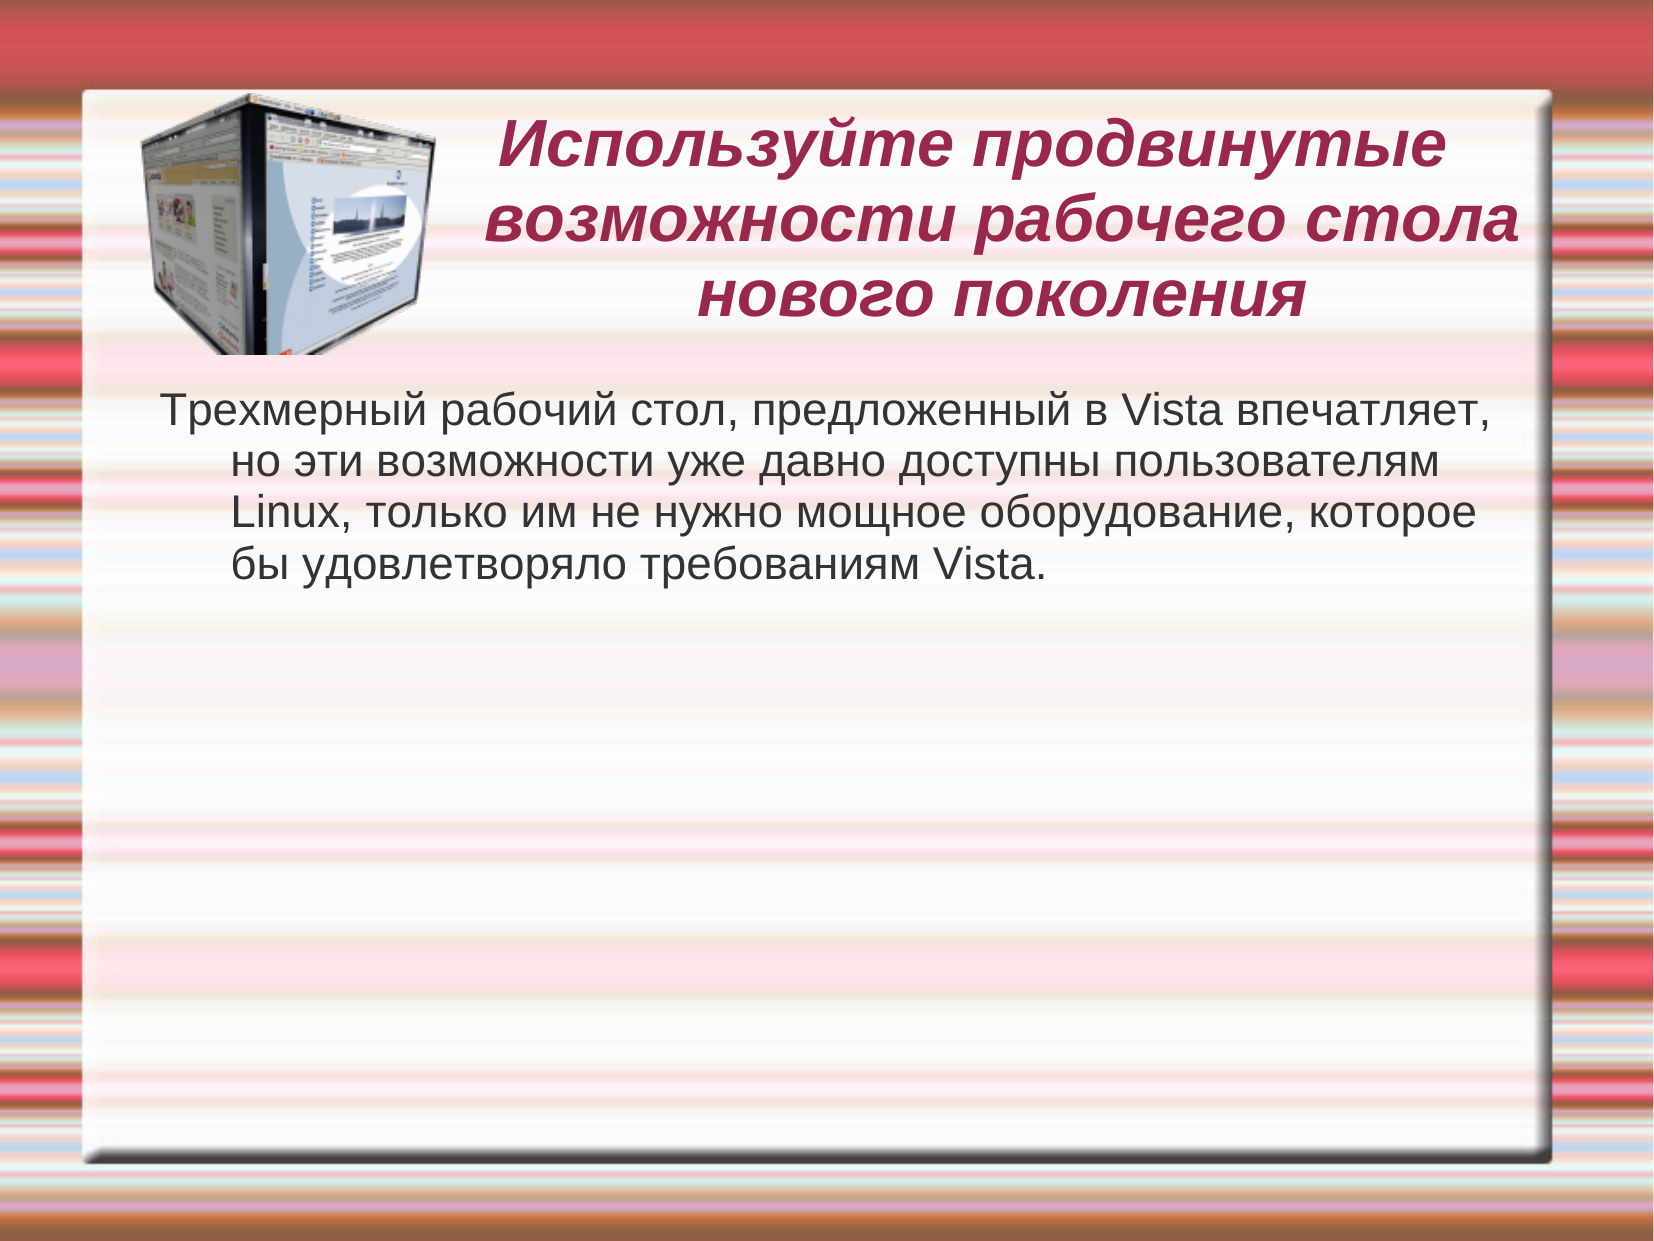

# Используйте продвинутые возможности рабочего стола нового поколения
Трехмерный рабочий стол, предложенный в Vista впечатляет, но эти возможности уже давно доступны пользователям Linux, только им не нужно мощное оборудование, которое бы удовлетворяло требованиям Vista.